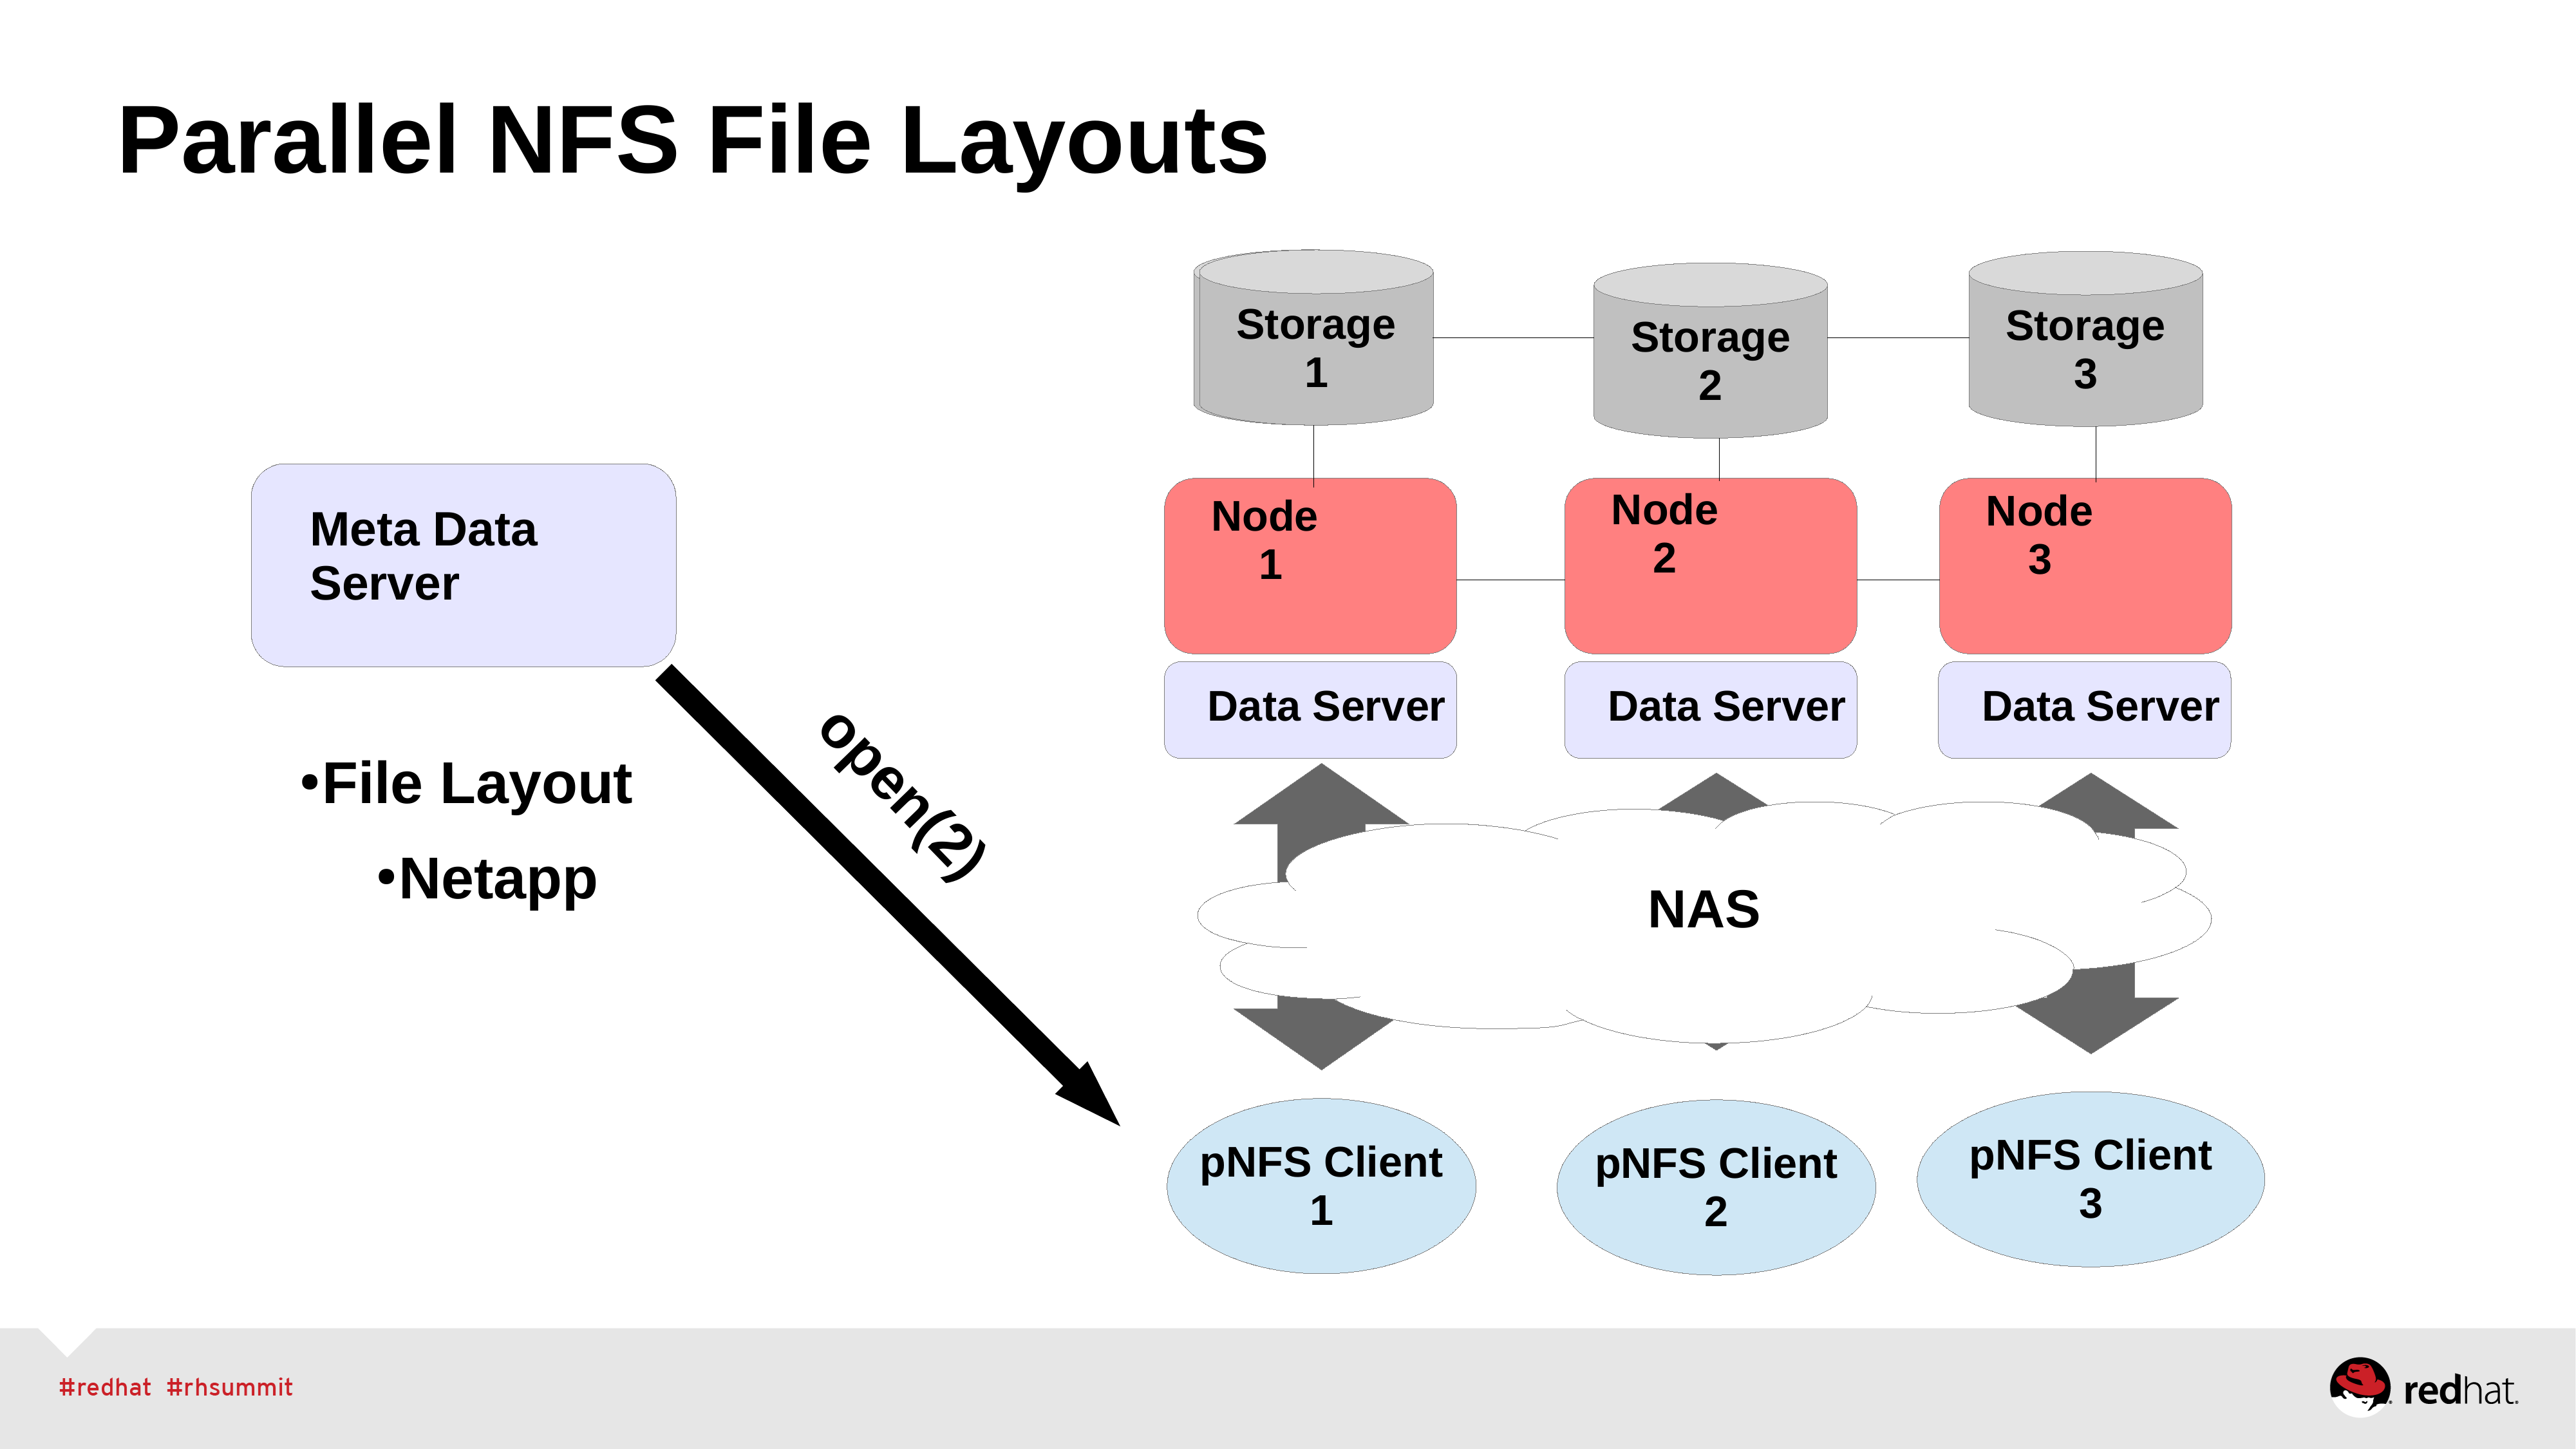

# Parallel NFS File Layouts
Storage
1
Node
1
Storage
1
Storage
3
Node
3
Storage
2
Node
2
Meta Data
Server
Data Server
Data Server
Data Server
open(2)
File Layout
pNFS Client
3
pNFS Client
1
pNFS Client
2
NAS
Netapp